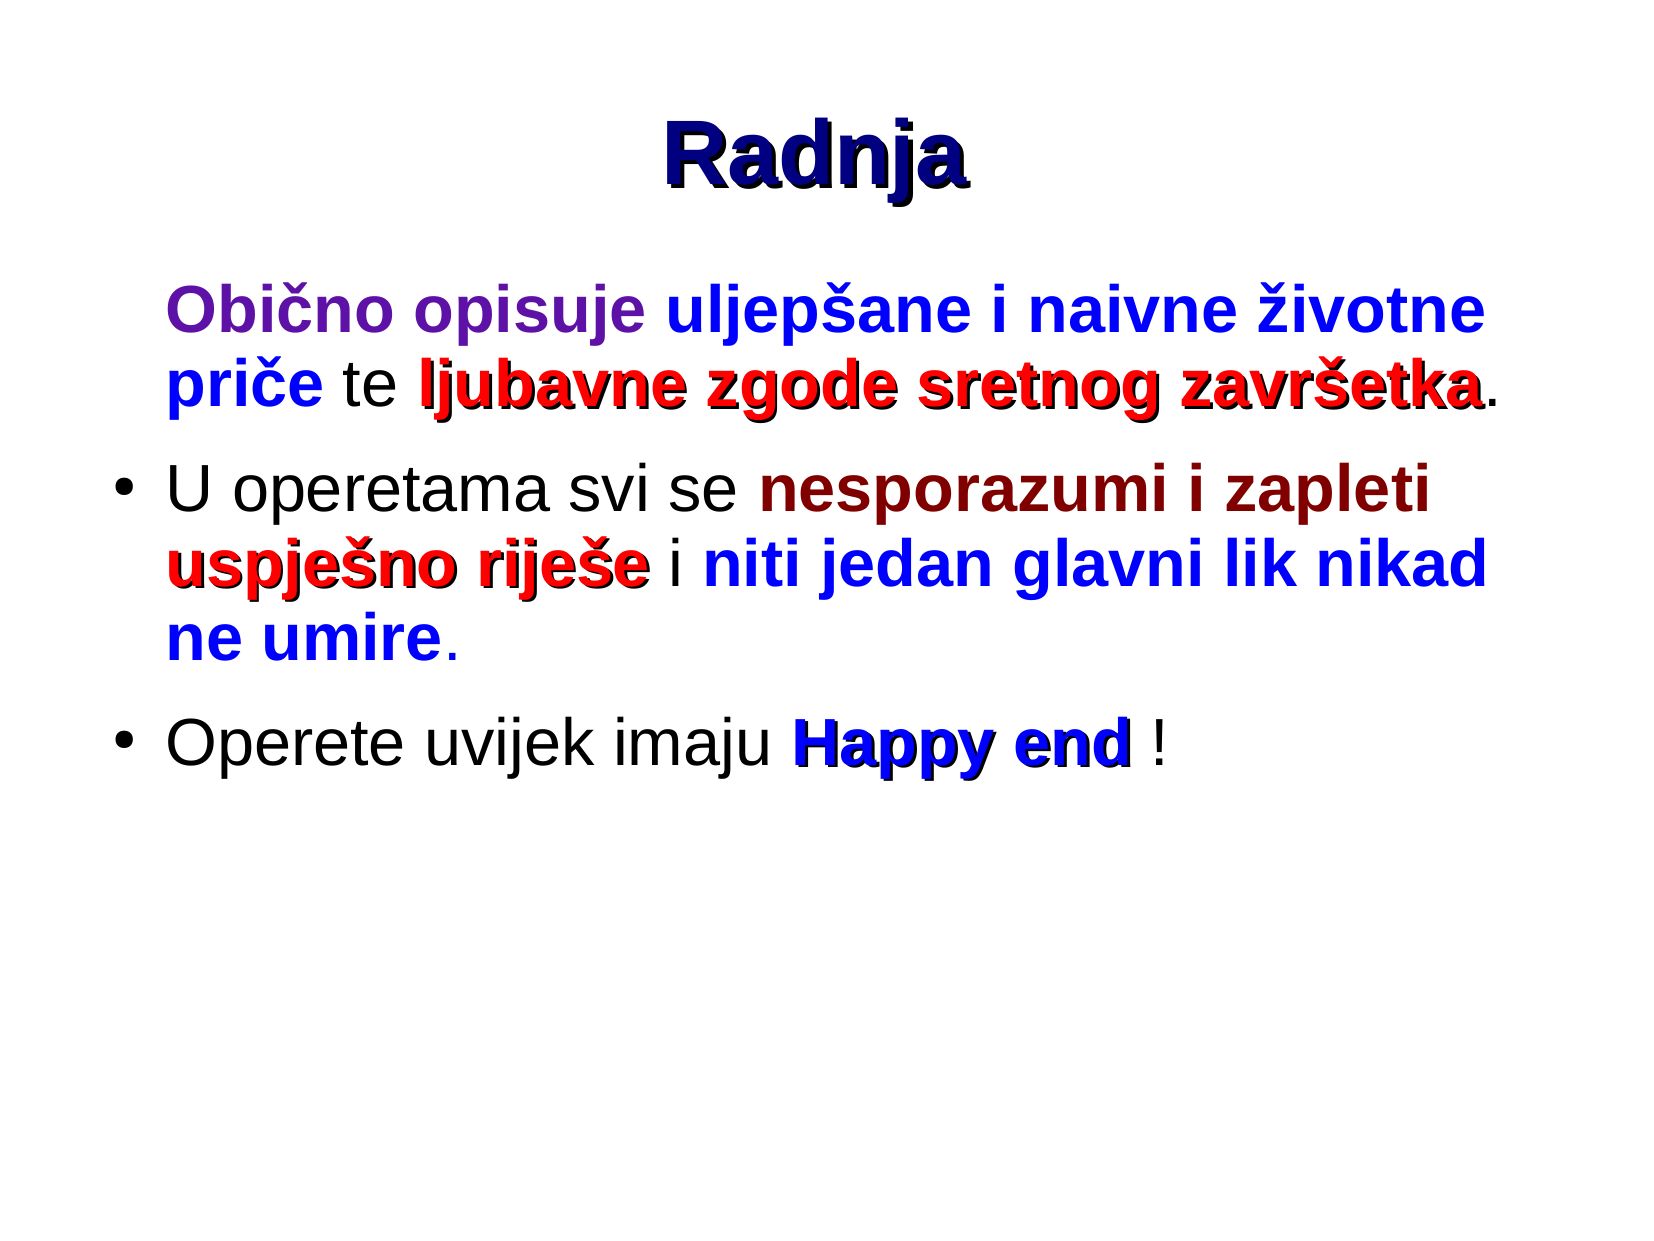

# Radnja
Obično opisuje uljepšane i naivne životne priče te ljubavne zgode sretnog završetka.
U operetama svi se nesporazumi i zapleti uspješno riješe i niti jedan glavni lik nikad ne umire.
Operete uvijek imaju Happy end !